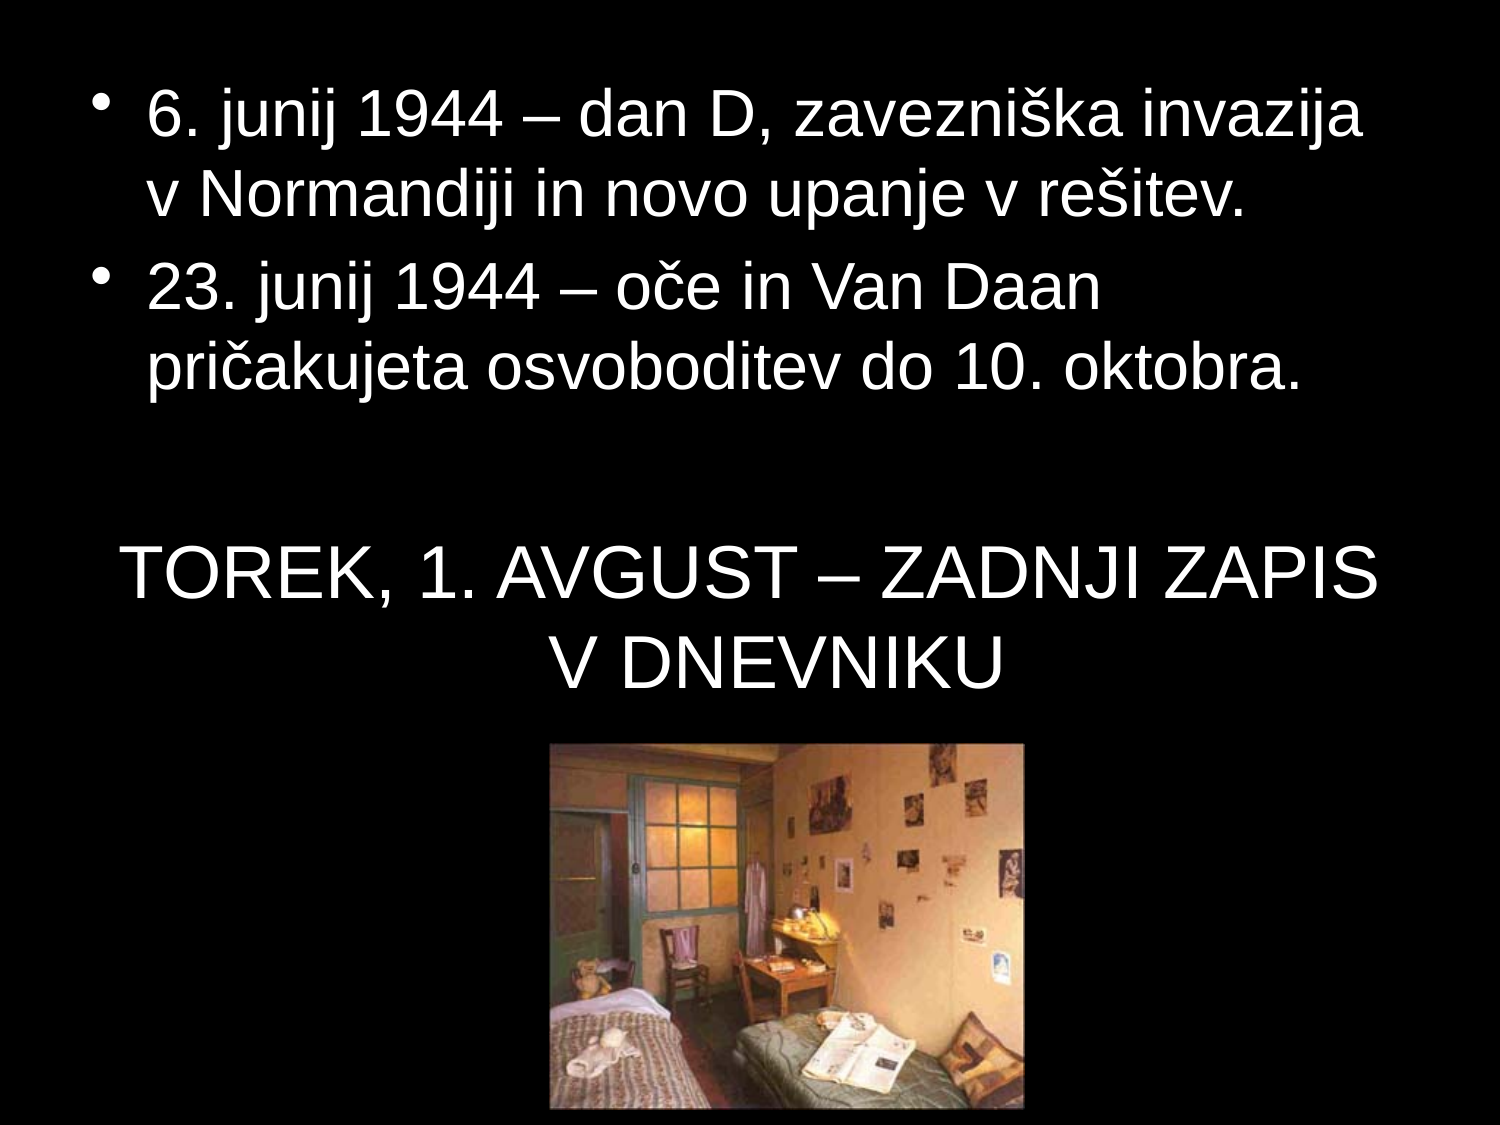

# 6. junij 1944 – dan D, zavezniška invazija v Normandiji in novo upanje v rešitev.
23. junij 1944 – oče in Van Daan pričakujeta osvoboditev do 10. oktobra.
TOREK, 1. AVGUST – ZADNJI ZAPIS V DNEVNIKU